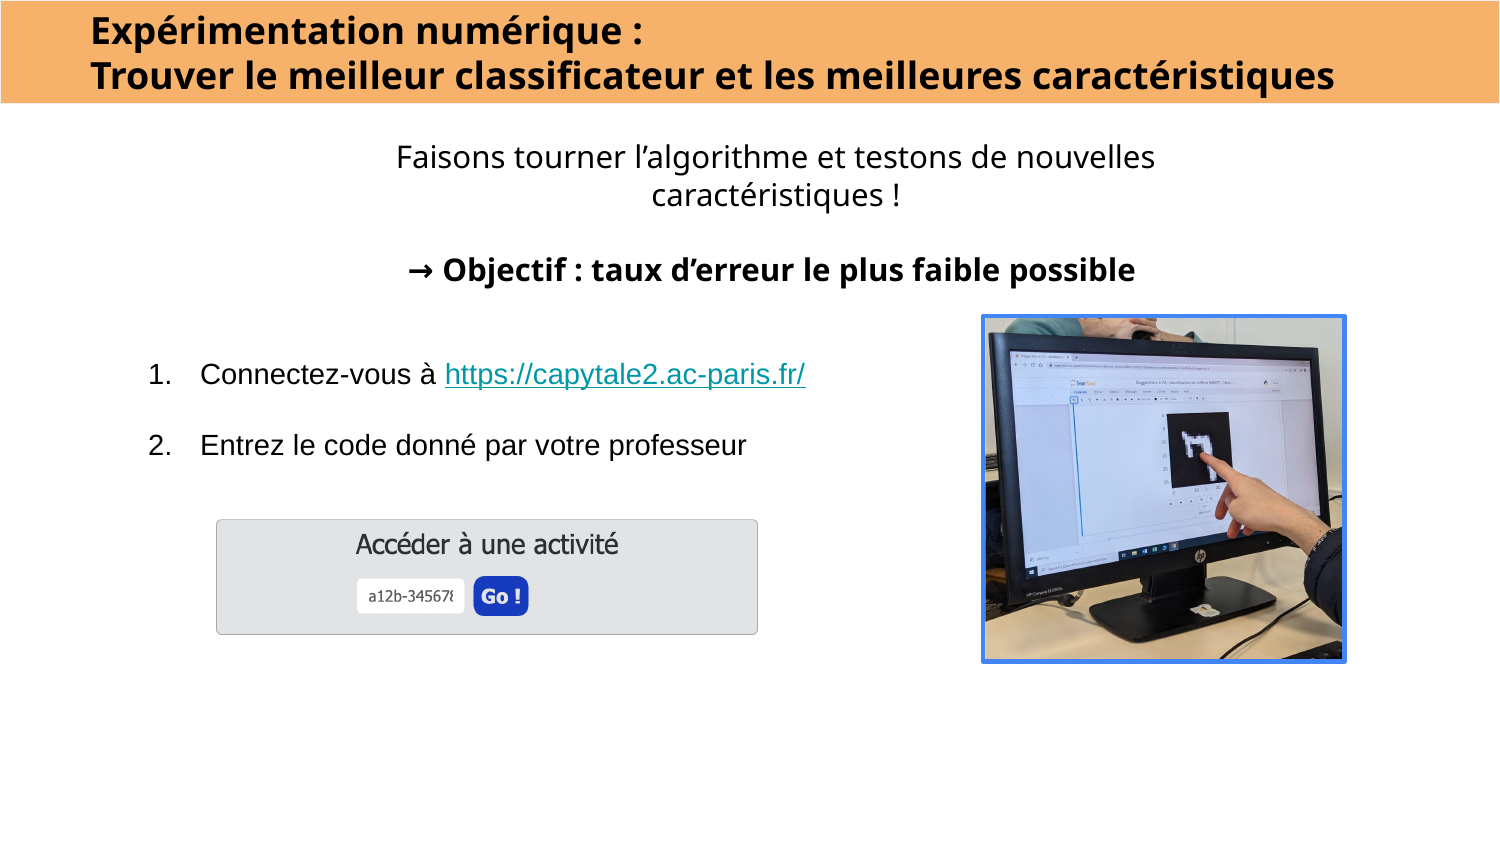

Expérimentation numérique :
Trouver le meilleur classificateur et les meilleures caractéristiques
Faisons tourner l’algorithme et testons de nouvelles caractéristiques !
→ Objectif : taux d’erreur le plus faible possible
Connectez-vous à https://capytale2.ac-paris.fr/
Entrez le code donné par votre professeur